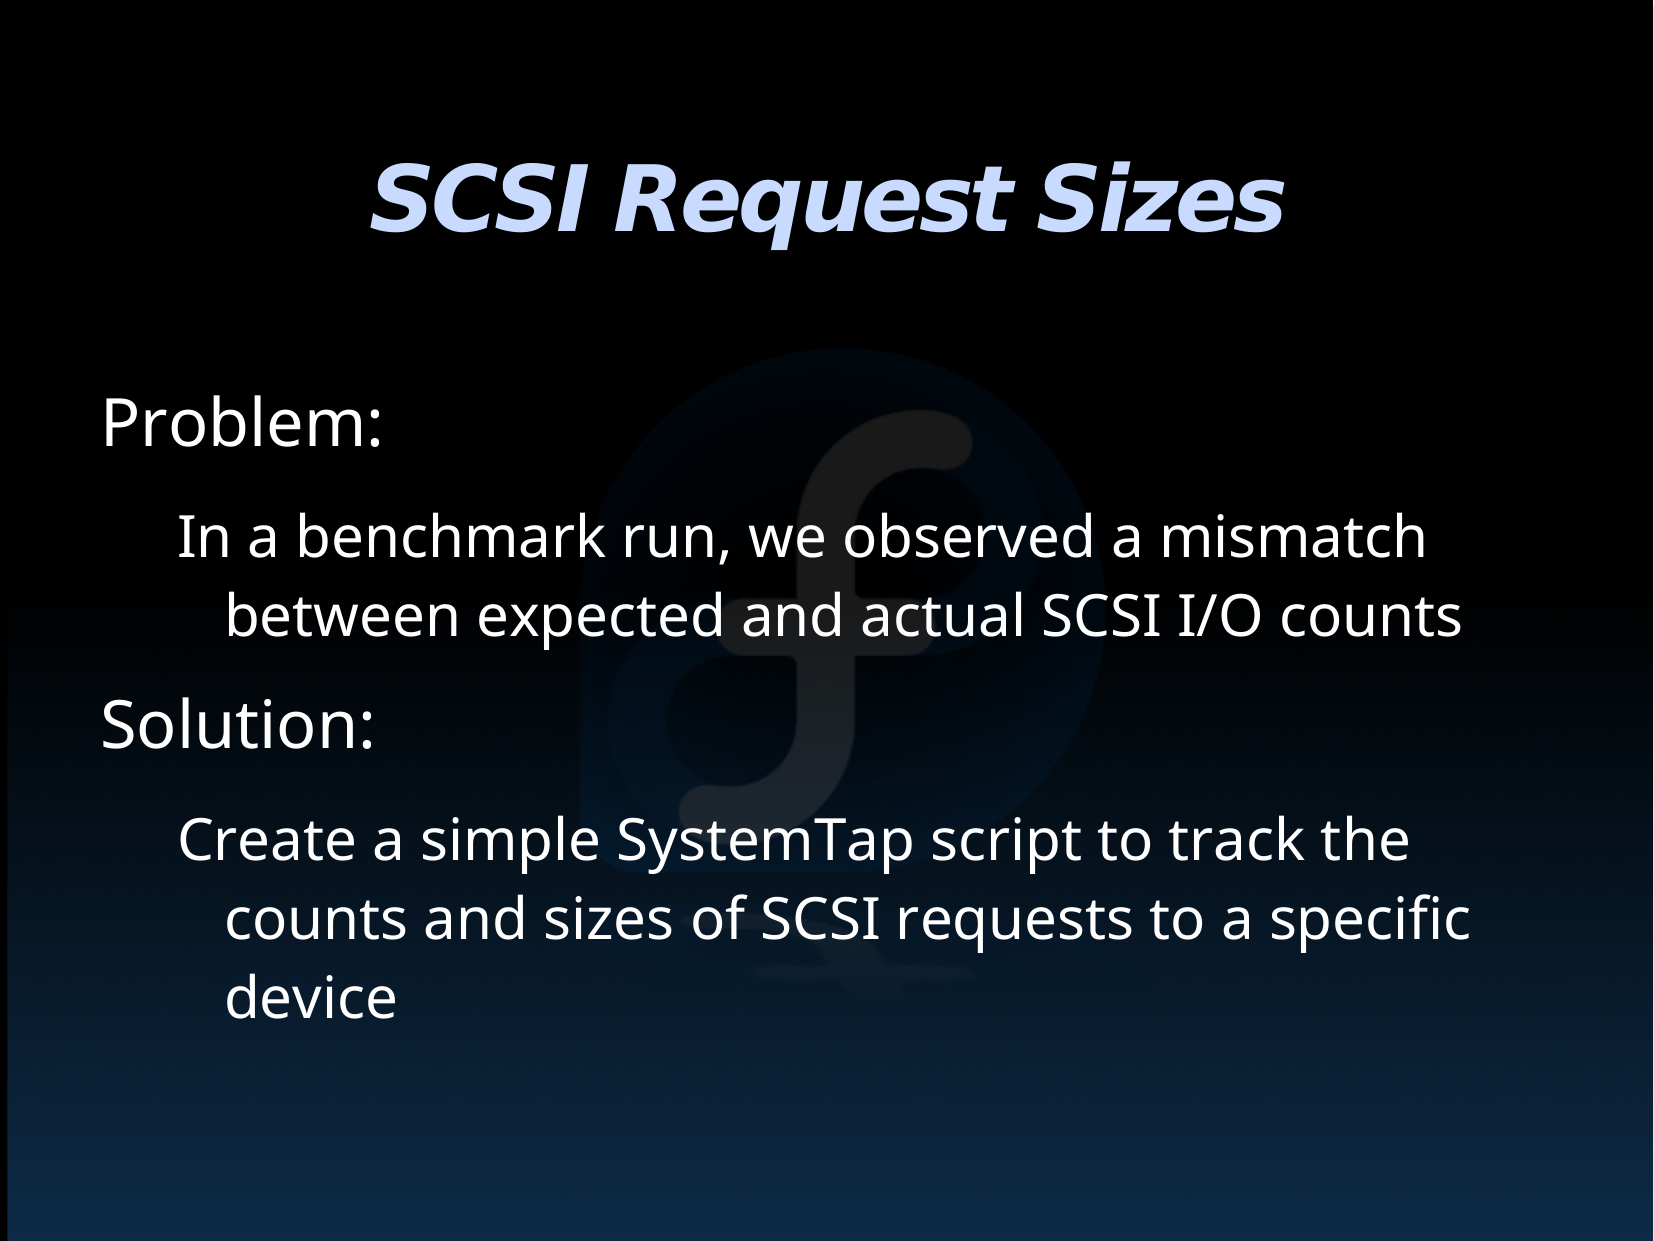

# SCSI Request Sizes
Problem:
In a benchmark run, we observed a mismatch between expected and actual SCSI I/O counts
Solution:
Create a simple SystemTap script to track the counts and sizes of SCSI requests to a specific device